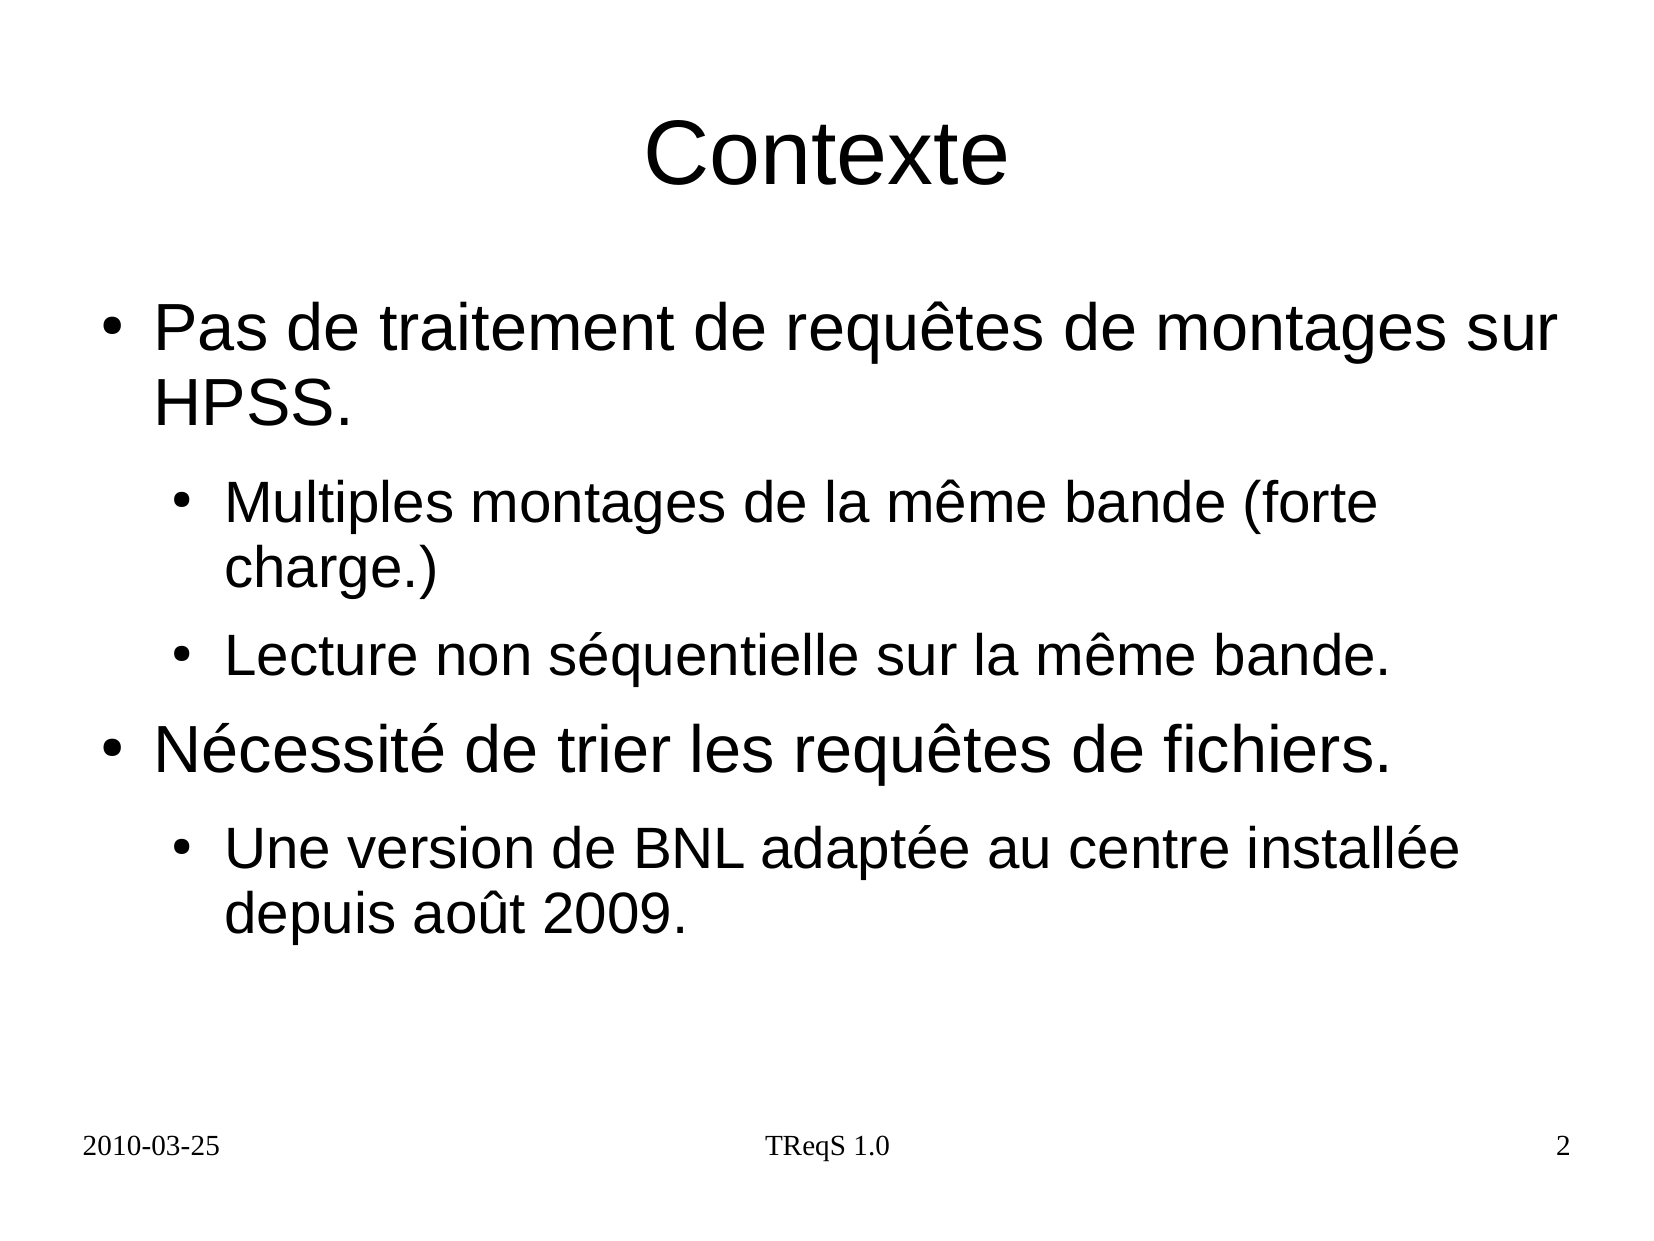

# Contexte
Pas de traitement de requêtes de montages sur HPSS.
Multiples montages de la même bande (forte charge.)
Lecture non séquentielle sur la même bande.
Nécessité de trier les requêtes de fichiers.
Une version de BNL adaptée au centre installée depuis août 2009.
2010-03-25
TReqS 1.0
2